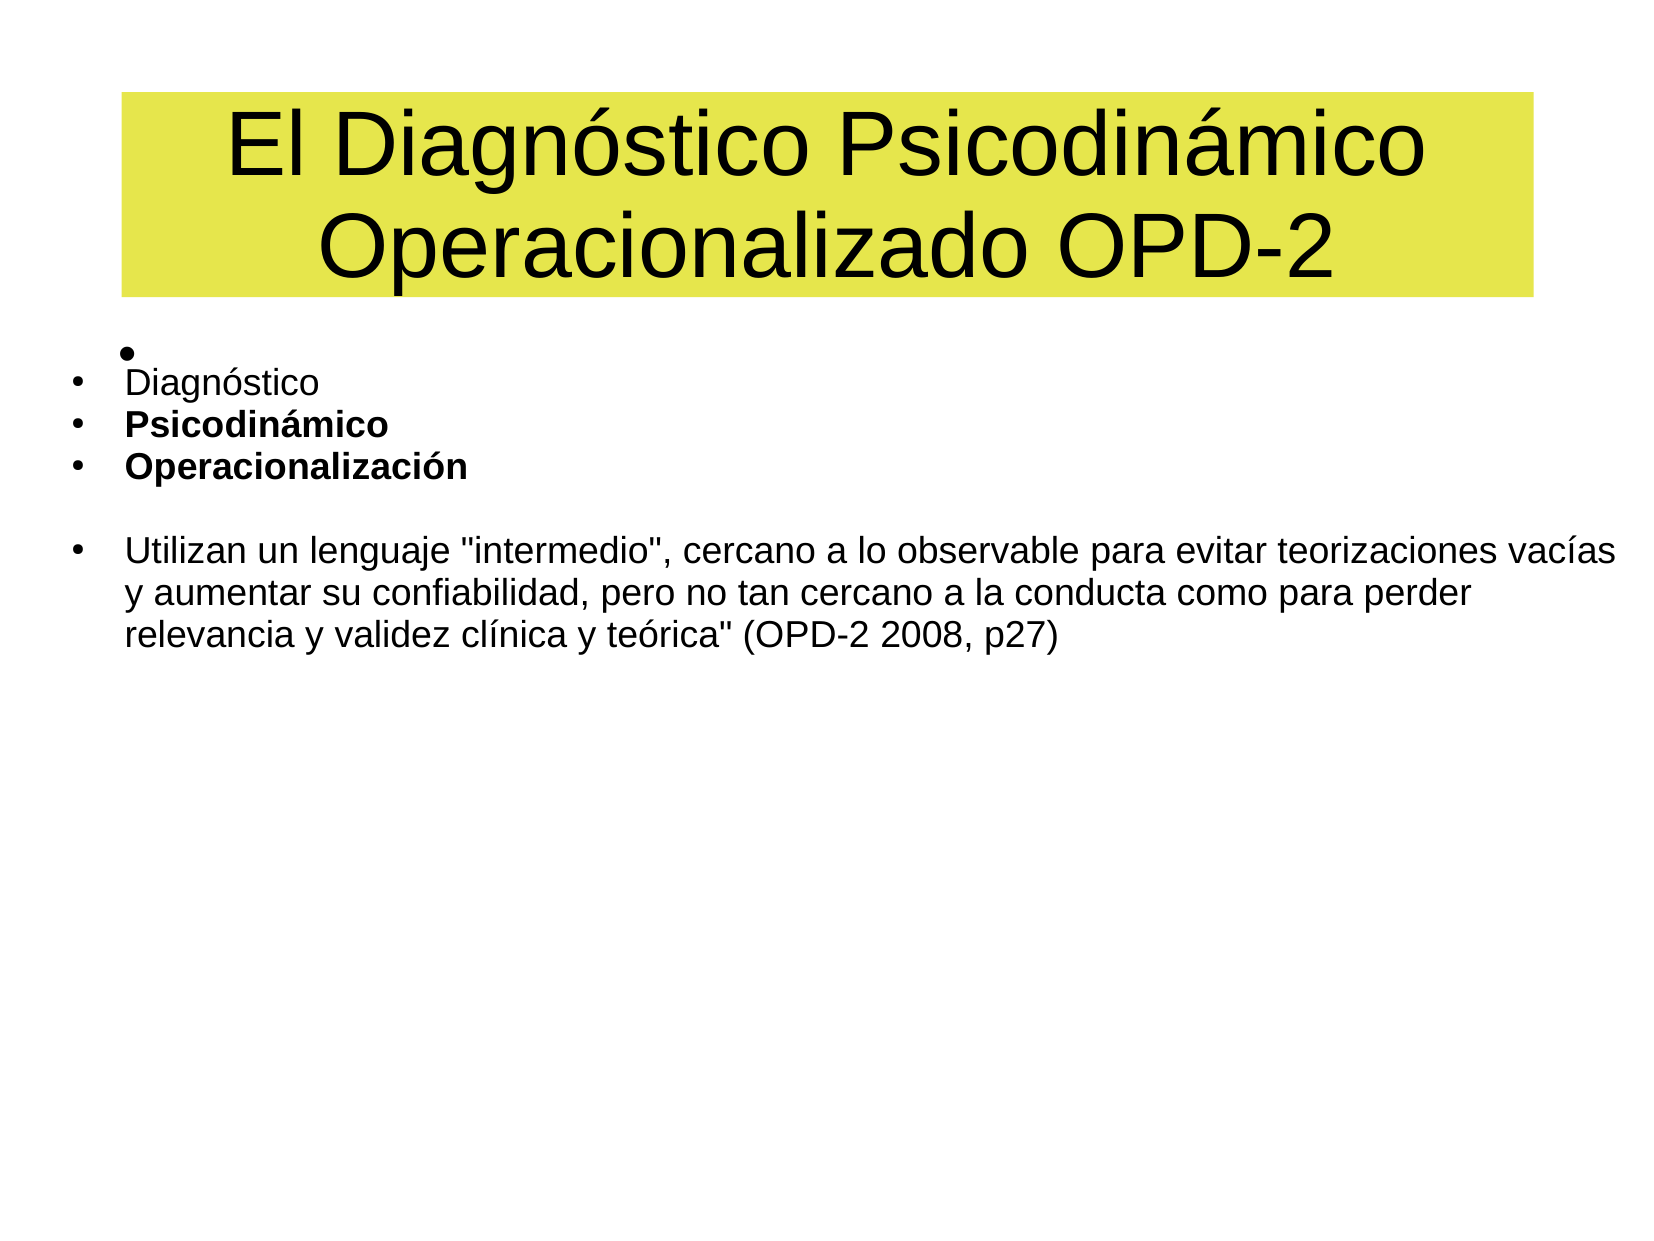

# El Diagnóstico Psicodinámico Operacionalizado OPD-2
•
Diagnóstico
Psicodinámico
Operacionalización
Utilizan un lenguaje "intermedio", cercano a lo observable para evitar teorizaciones vacías y aumentar su confiabilidad, pero no tan cercano a la conducta como para perder relevancia y validez clínica y teórica" (OPD-2 2008, p27)